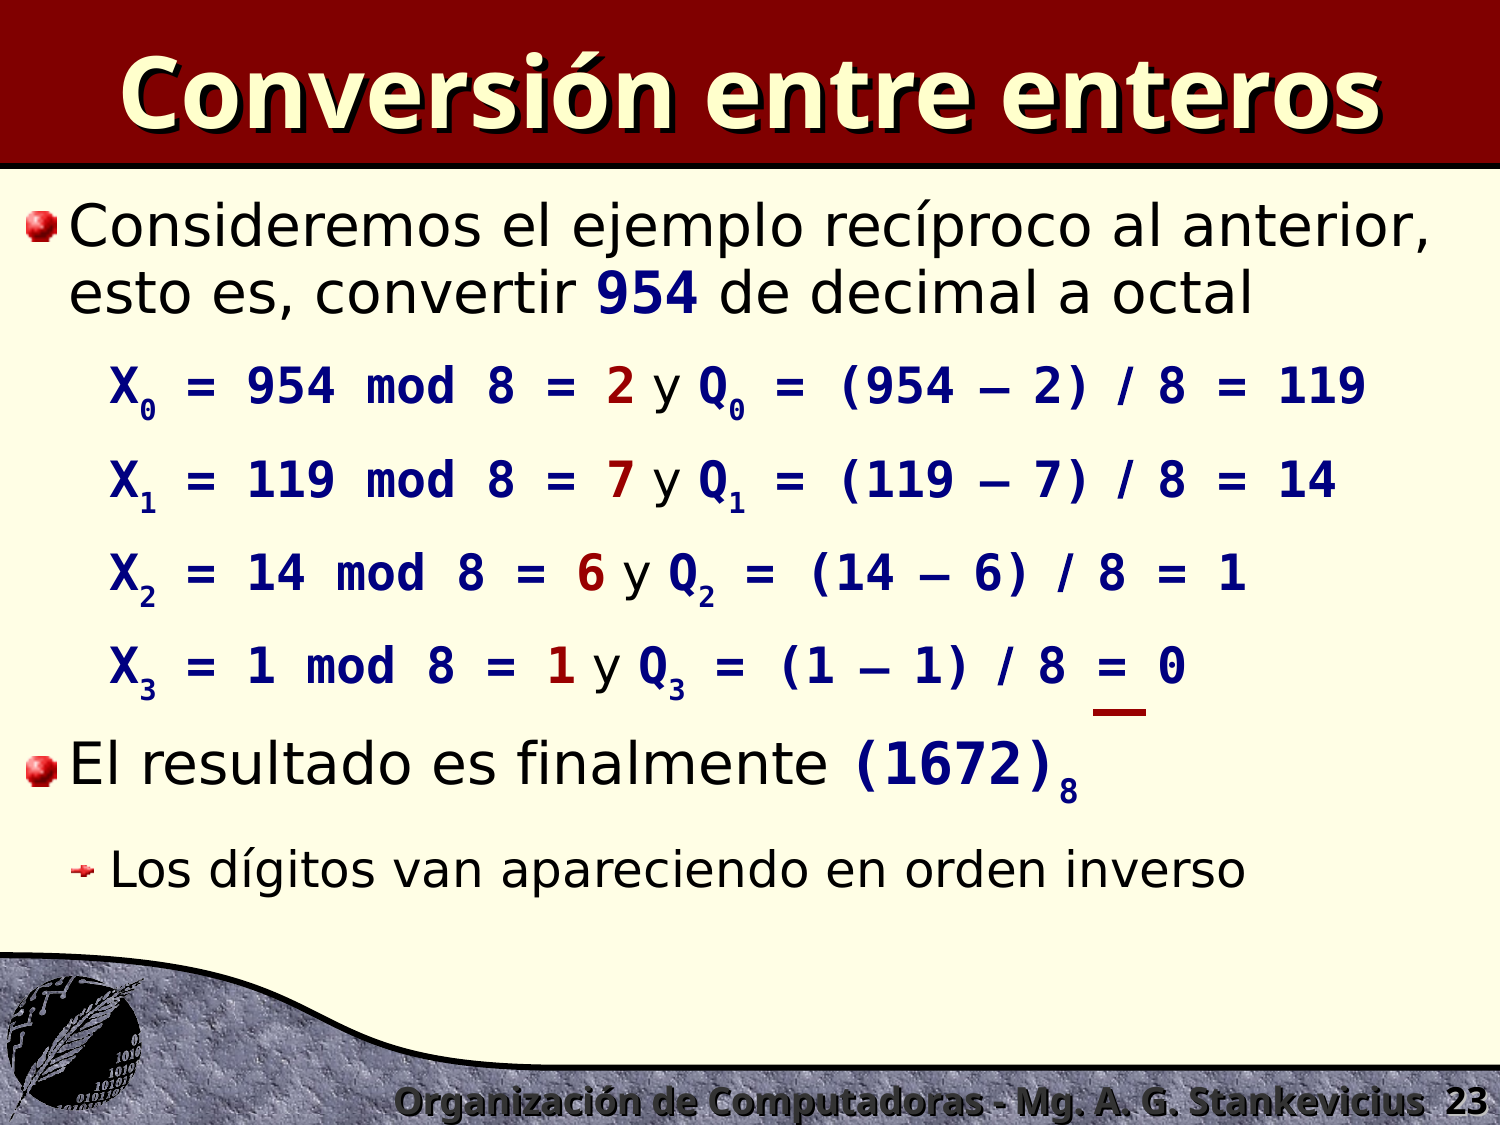

# Conversión entre enteros
Consideremos el ejemplo recíproco al anterior, esto es, convertir 954 de decimal a octal
X0 = 954 mod 8 = 2 y Q0 = (954 – 2) / 8 = 119
X1 = 119 mod 8 = 7 y Q1 = (119 – 7) / 8 = 14
X2 = 14 mod 8 = 6 y Q2 = (14 – 6) / 8 = 1
X3 = 1 mod 8 = 1 y Q3 = (1 – 1) / 8 = 0
El resultado es finalmente (1672)8
Los dígitos van apareciendo en orden inverso
23